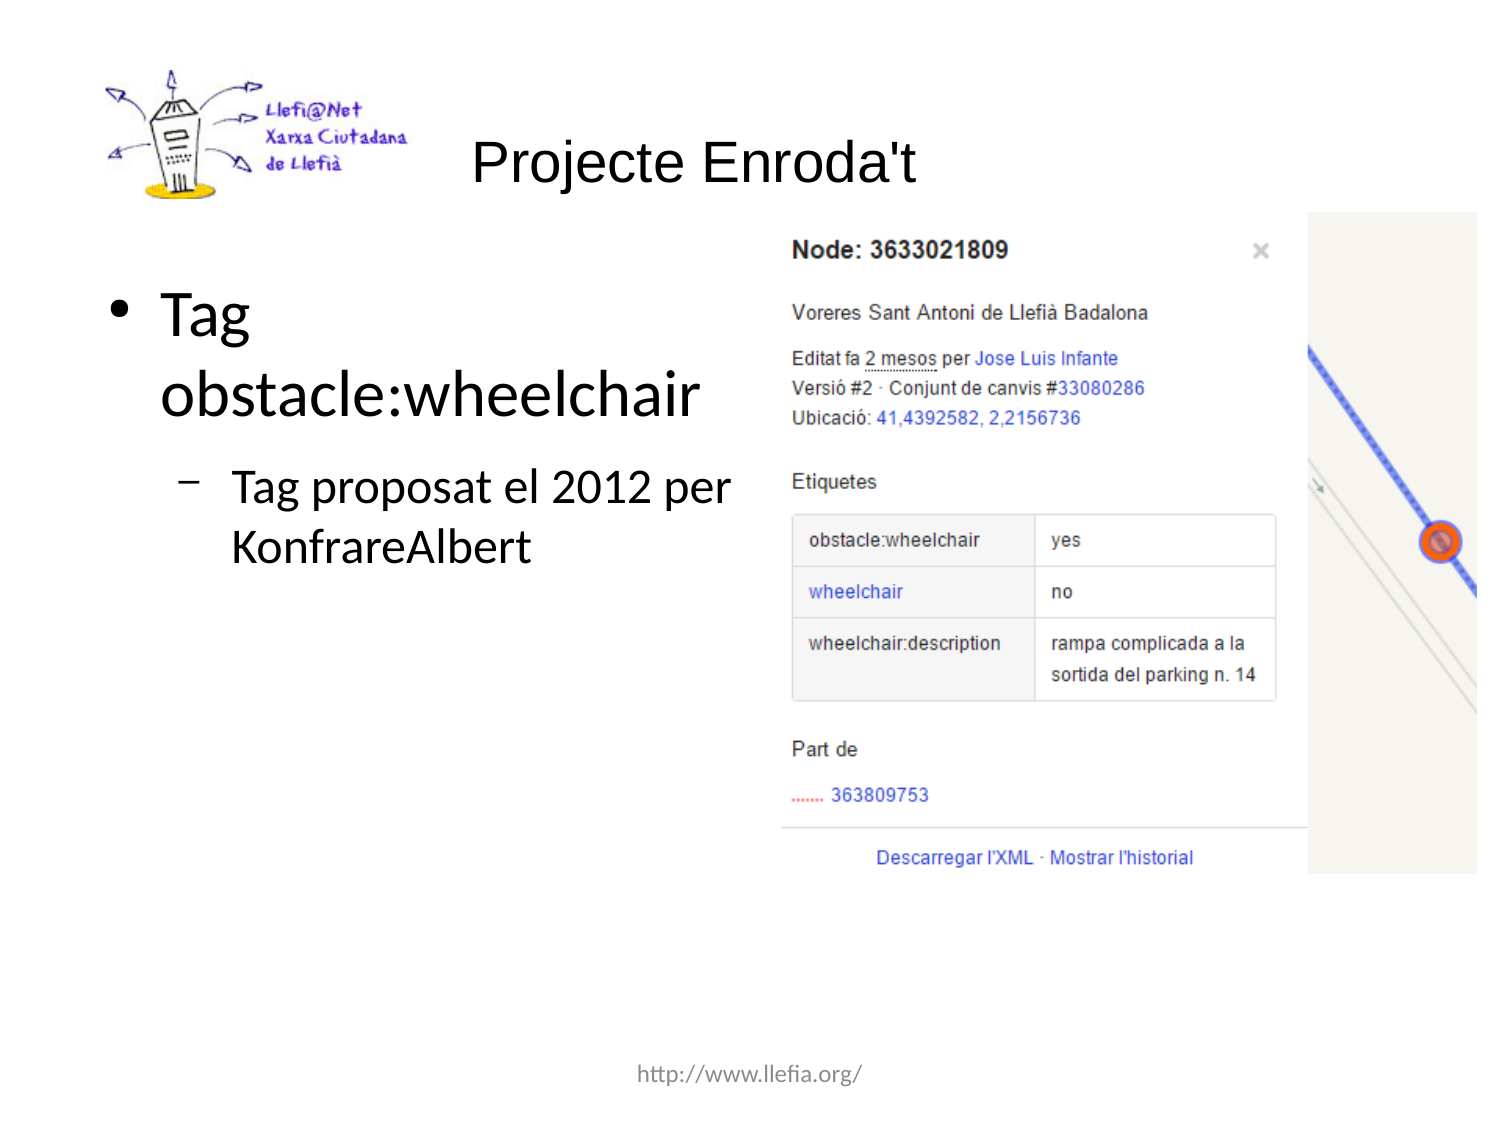

Projecte Enroda't
# Tag obstacle:wheelchair
Tag proposat el 2012 per KonfrareAlbert
http://www.llefia.org/